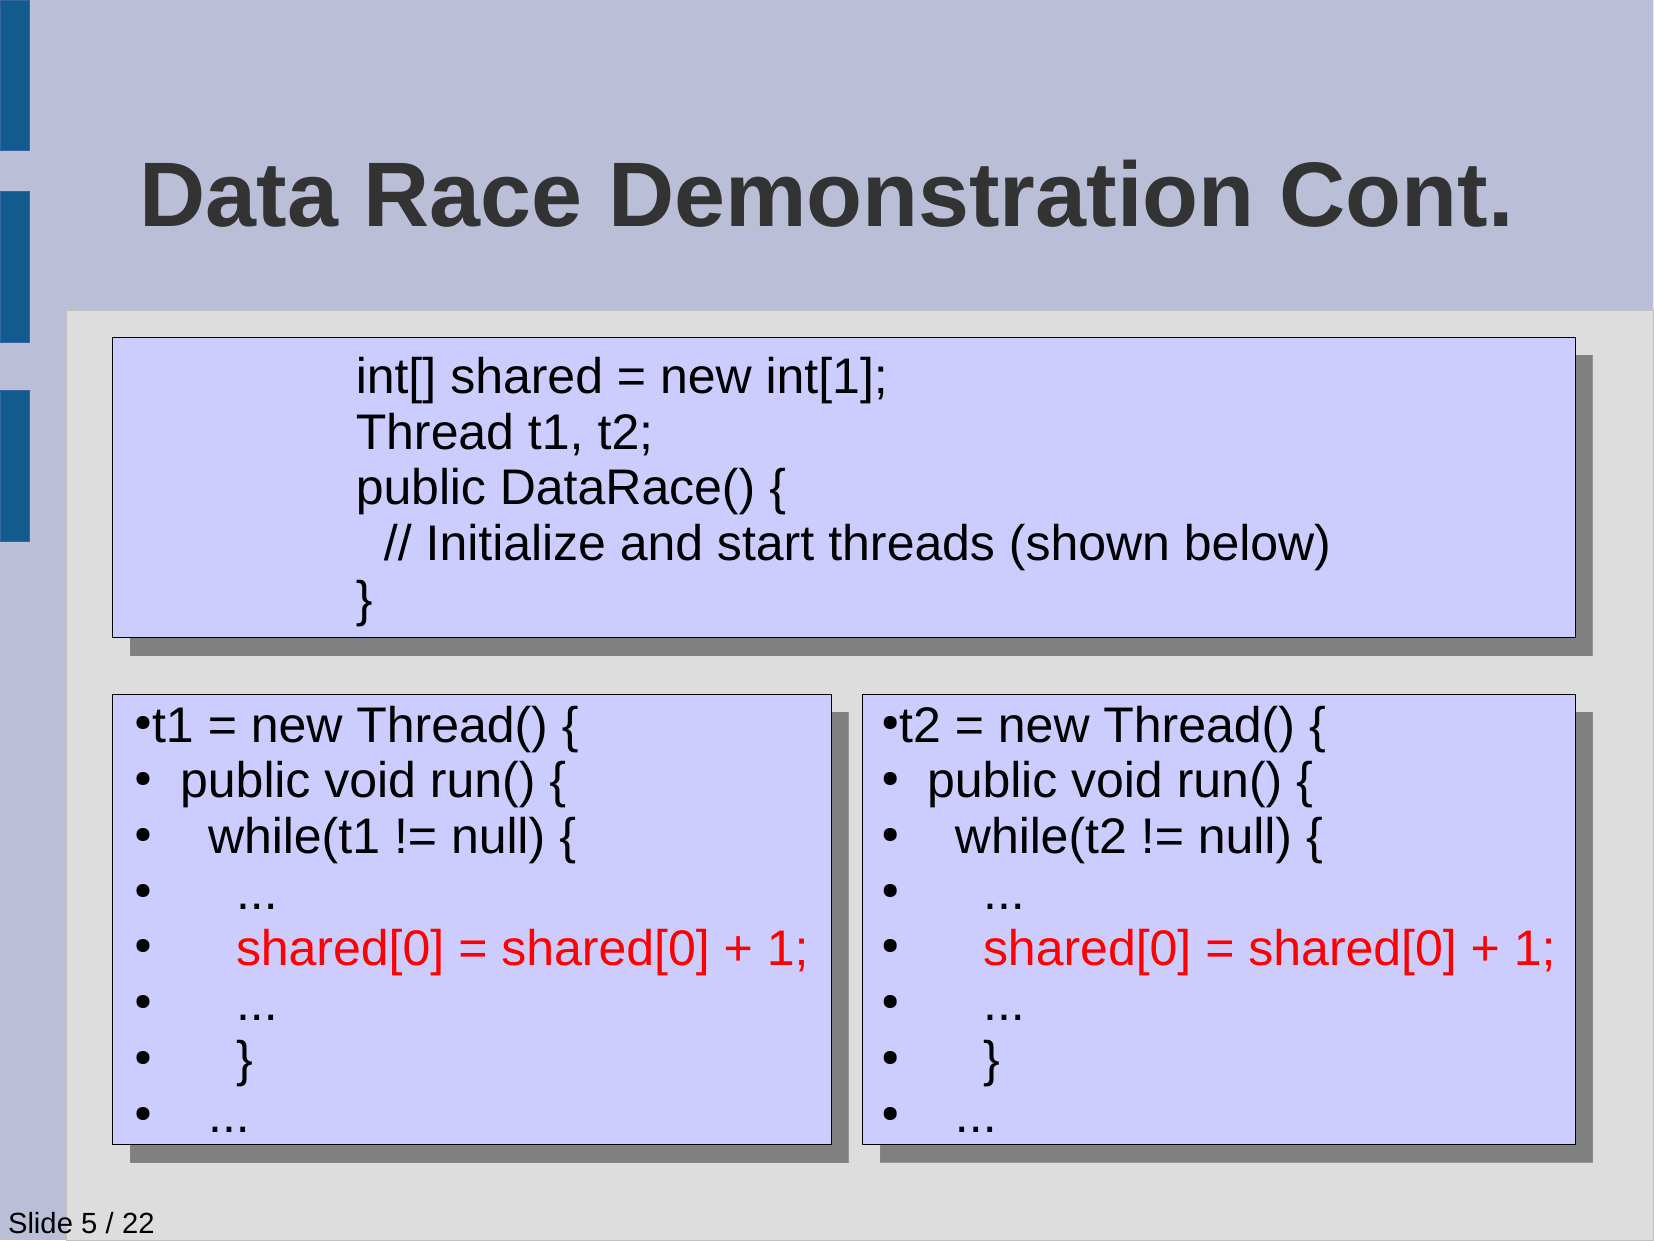

# Data Race Demonstration Cont.
int[] shared = new int[1];
Thread t1, t2;
public DataRace() {
 // Initialize and start threads (shown below)
}
t1 = new Thread() {
 public void run() {
 while(t1 != null) {
 ...
 shared[0] = shared[0] + 1;
 ...
 }
 ...
t2 = new Thread() {
 public void run() {
 while(t2 != null) {
 ...
 shared[0] = shared[0] + 1;
 ...
 }
 ...
Slide 5 / 22